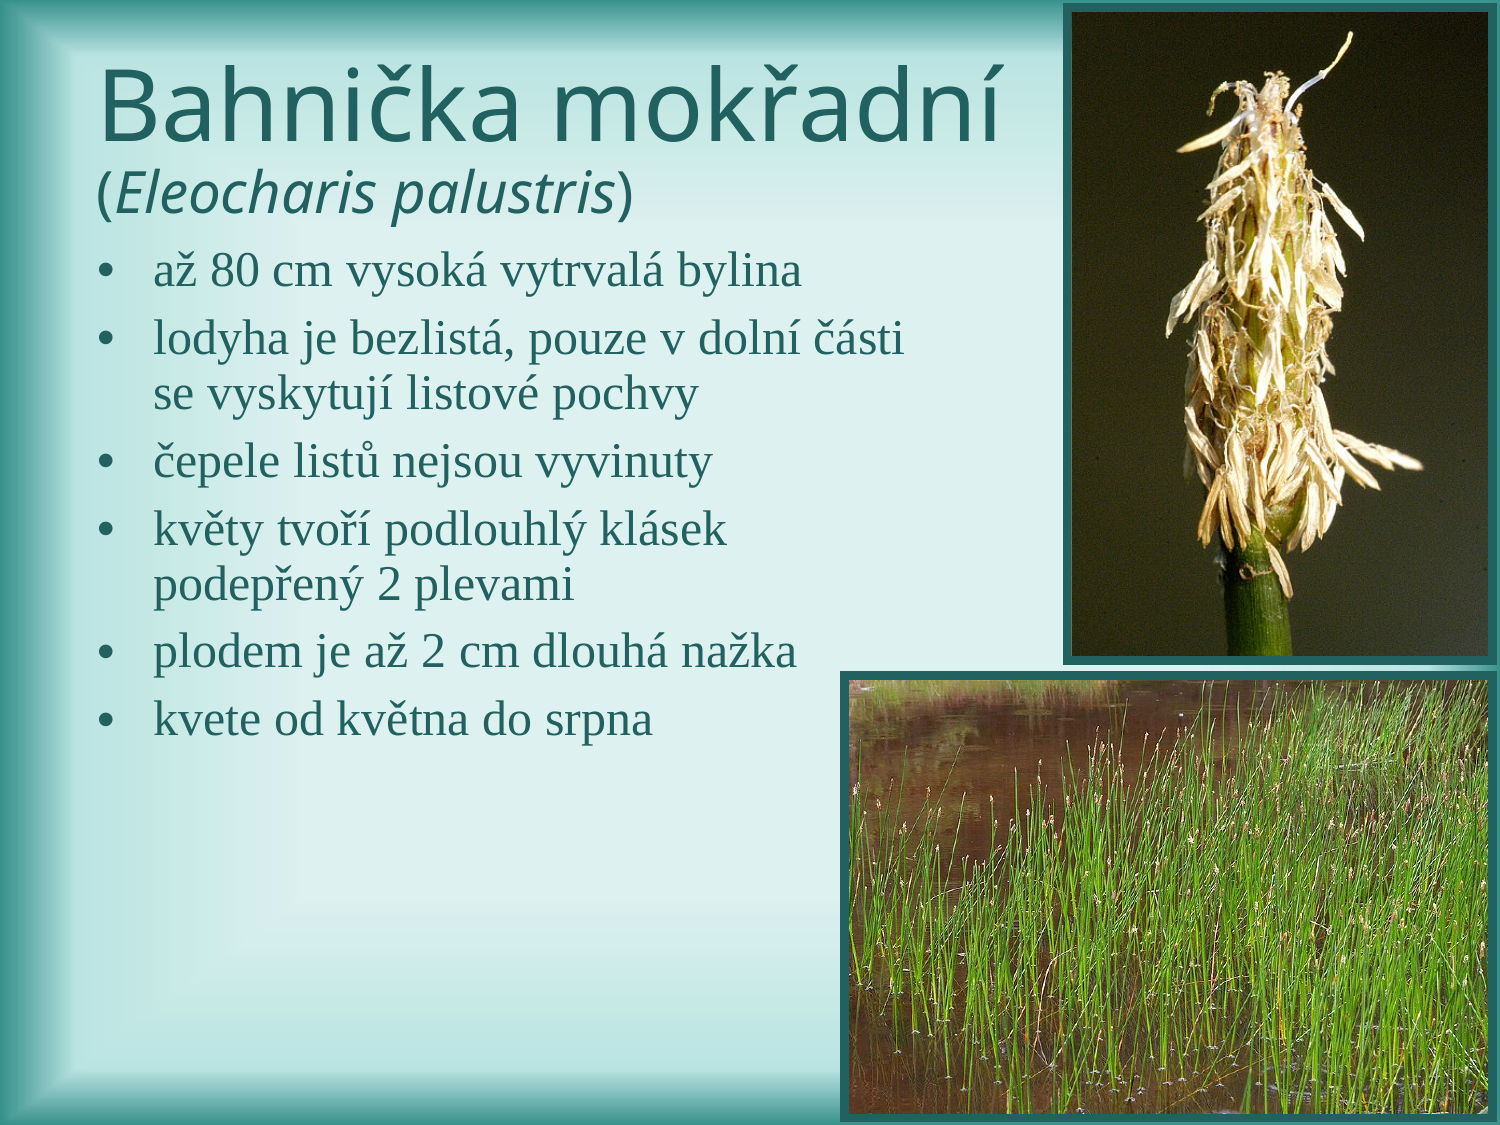

Bahnička mokřadní
(Eleocharis palustris)
# až 80 cm vysoká vytrvalá bylina
lodyha je bezlistá, pouze v dolní části se vyskytují listové pochvy
čepele listů nejsou vyvinuty
květy tvoří podlouhlý klásek podepřený 2 plevami
plodem je až 2 cm dlouhá nažka
kvete od května do srpna